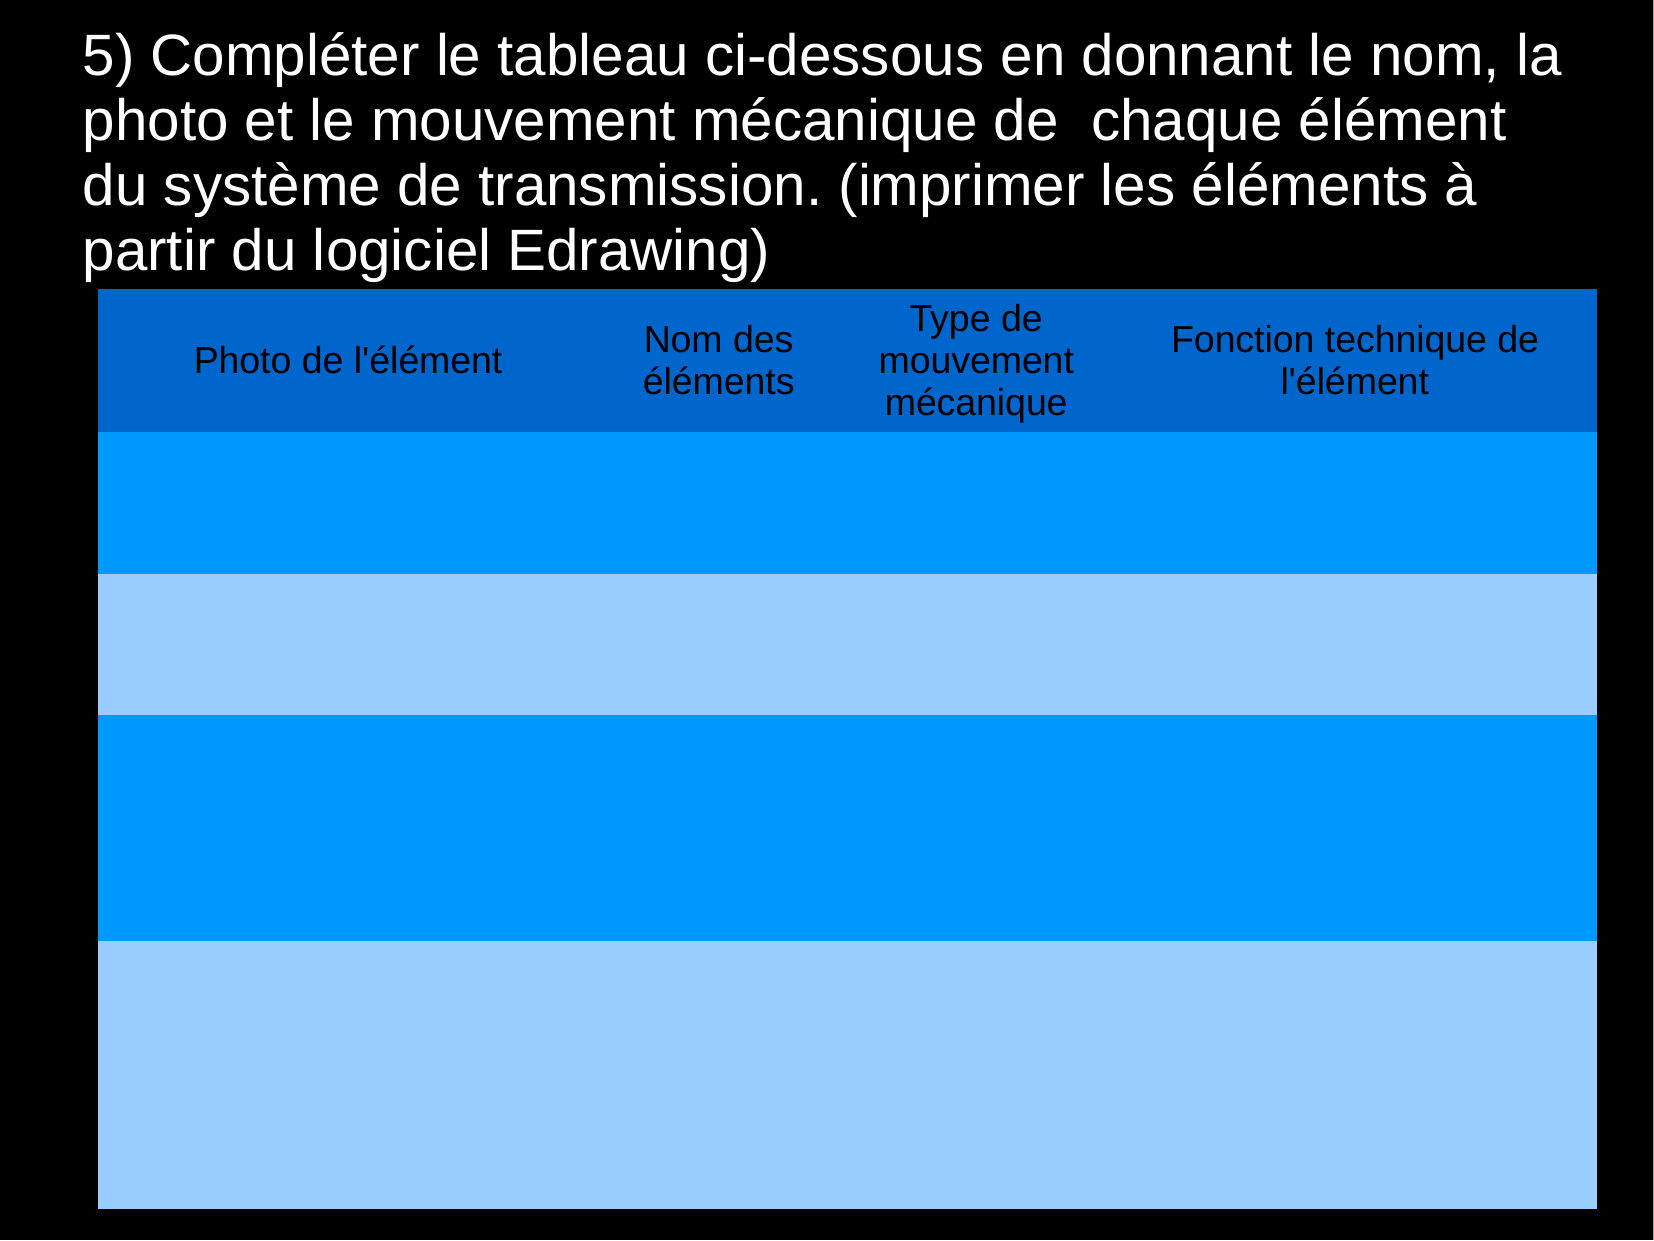

# 5) Compléter le tableau ci-dessous en donnant le nom, la photo et le mouvement mécanique de chaque élément du système de transmission. (imprimer les éléments à partir du logiciel Edrawing)
| Photo de l'élément | Nom des éléments | Type de mouvement mécanique | Fonction technique de l'élément |
| --- | --- | --- | --- |
| | | | |
| | | | |
| | | | |
| | | | |